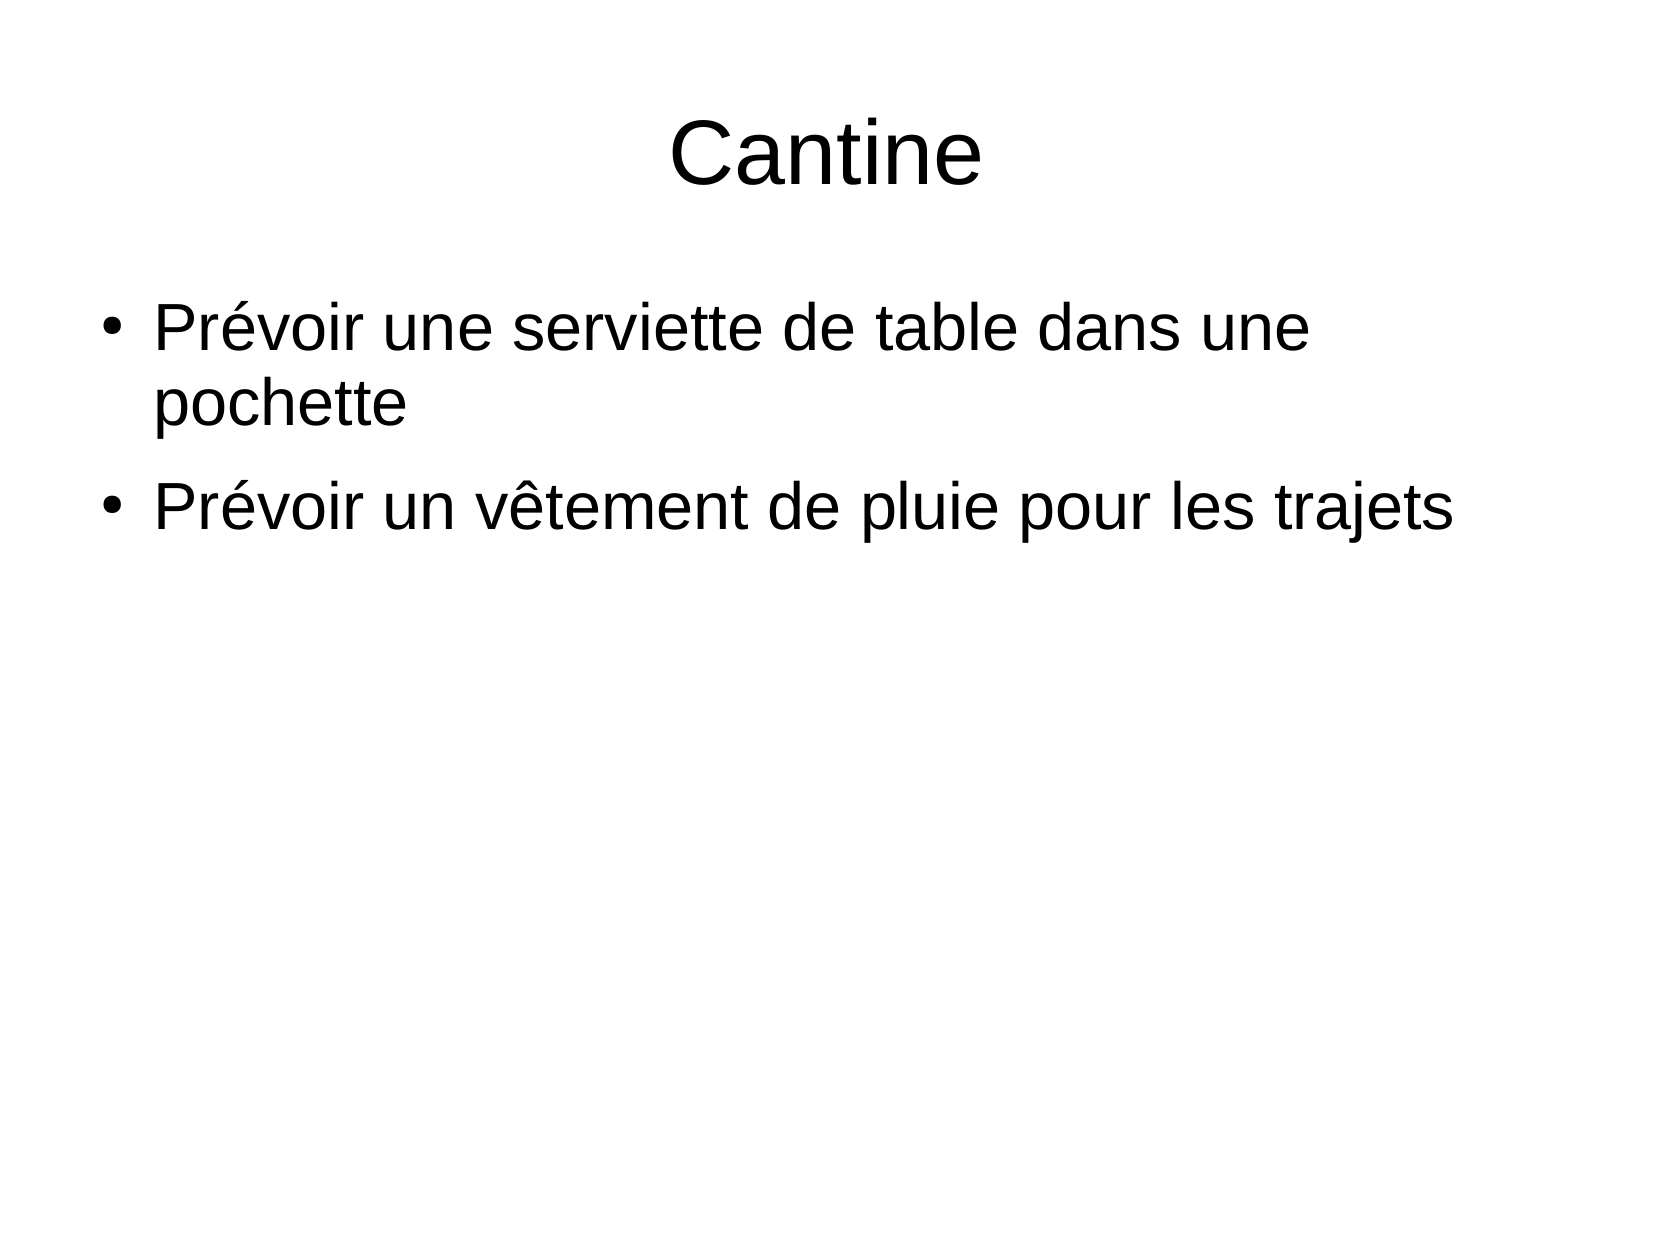

# Cantine
Prévoir une serviette de table dans une pochette
Prévoir un vêtement de pluie pour les trajets